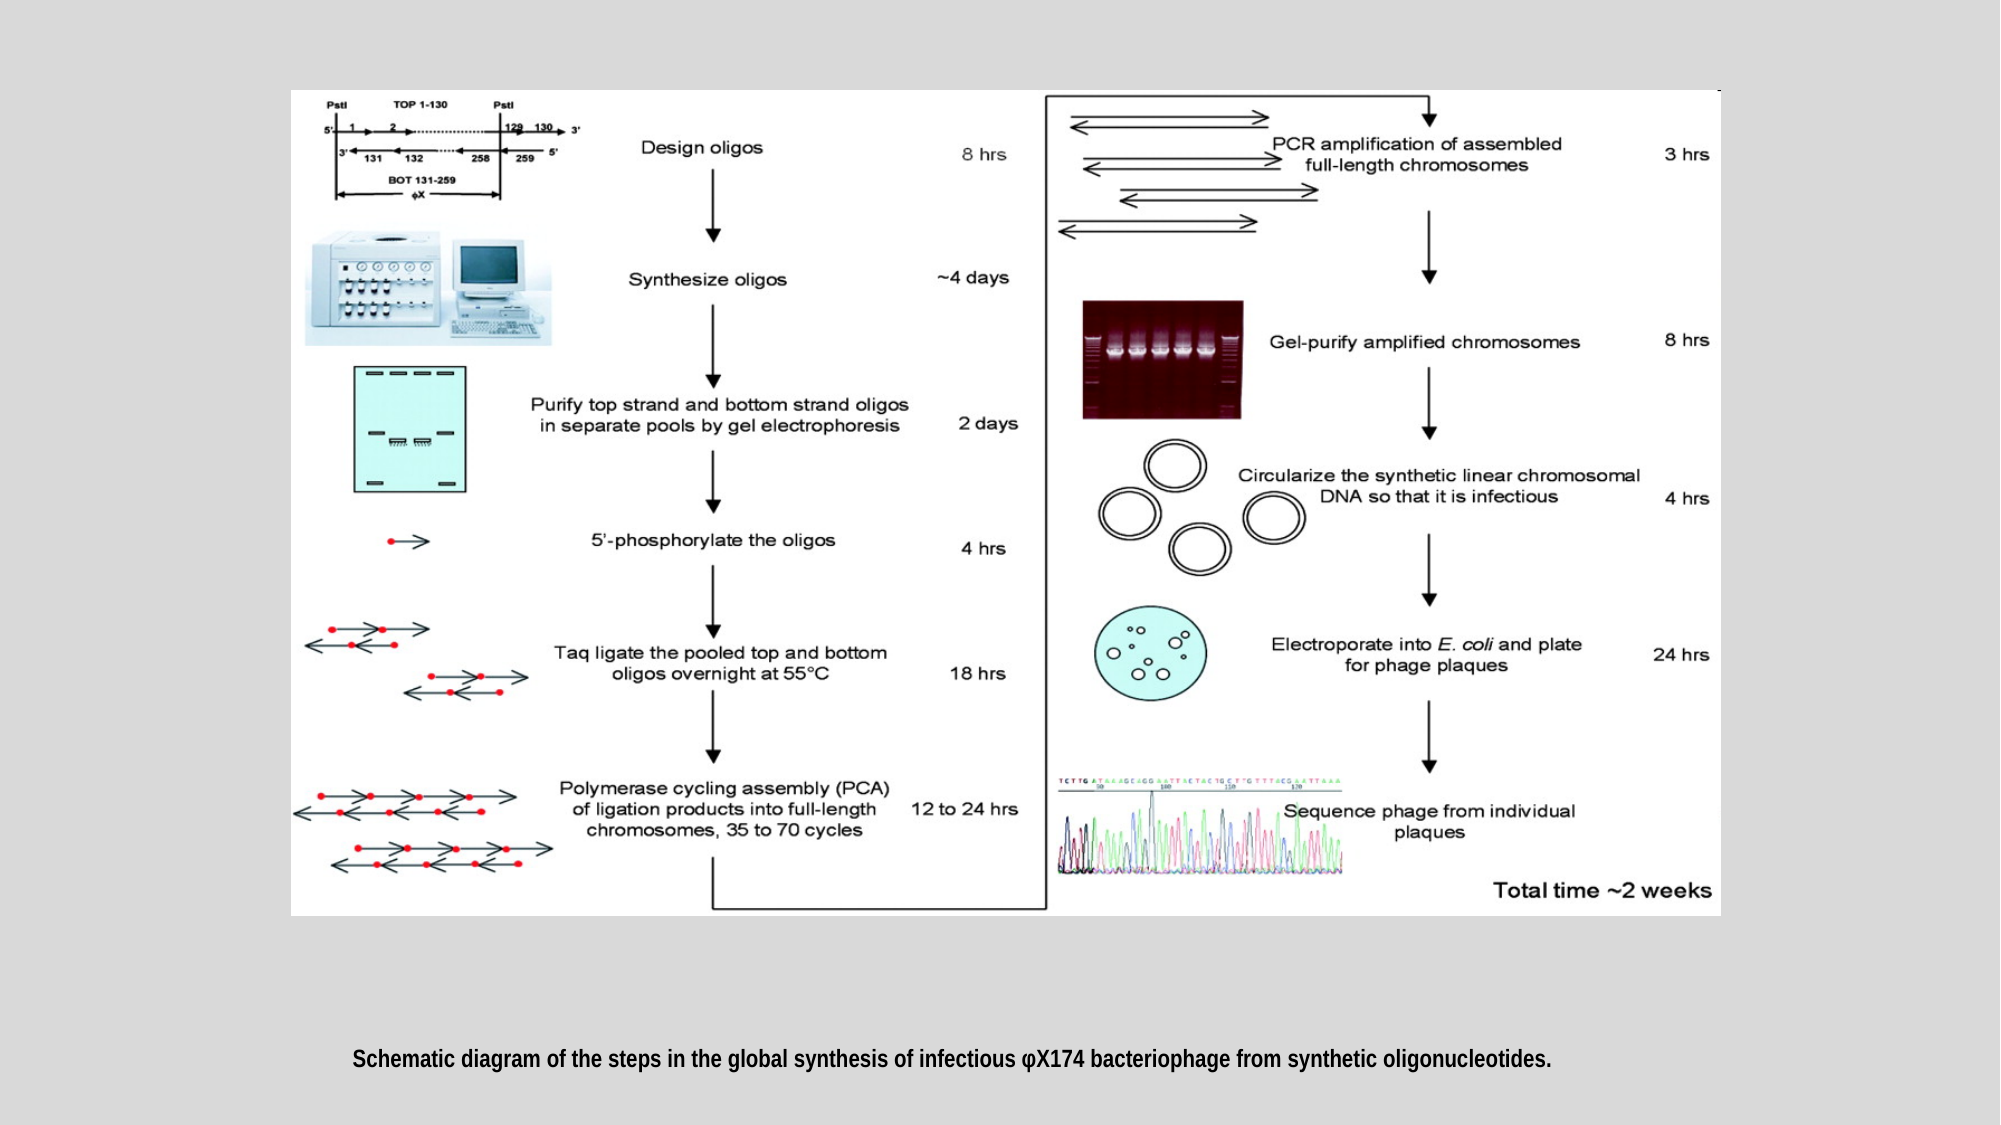

Schematic diagram of the steps in the global synthesis of infectious φX174 bacteriophage from synthetic oligonucleotides.